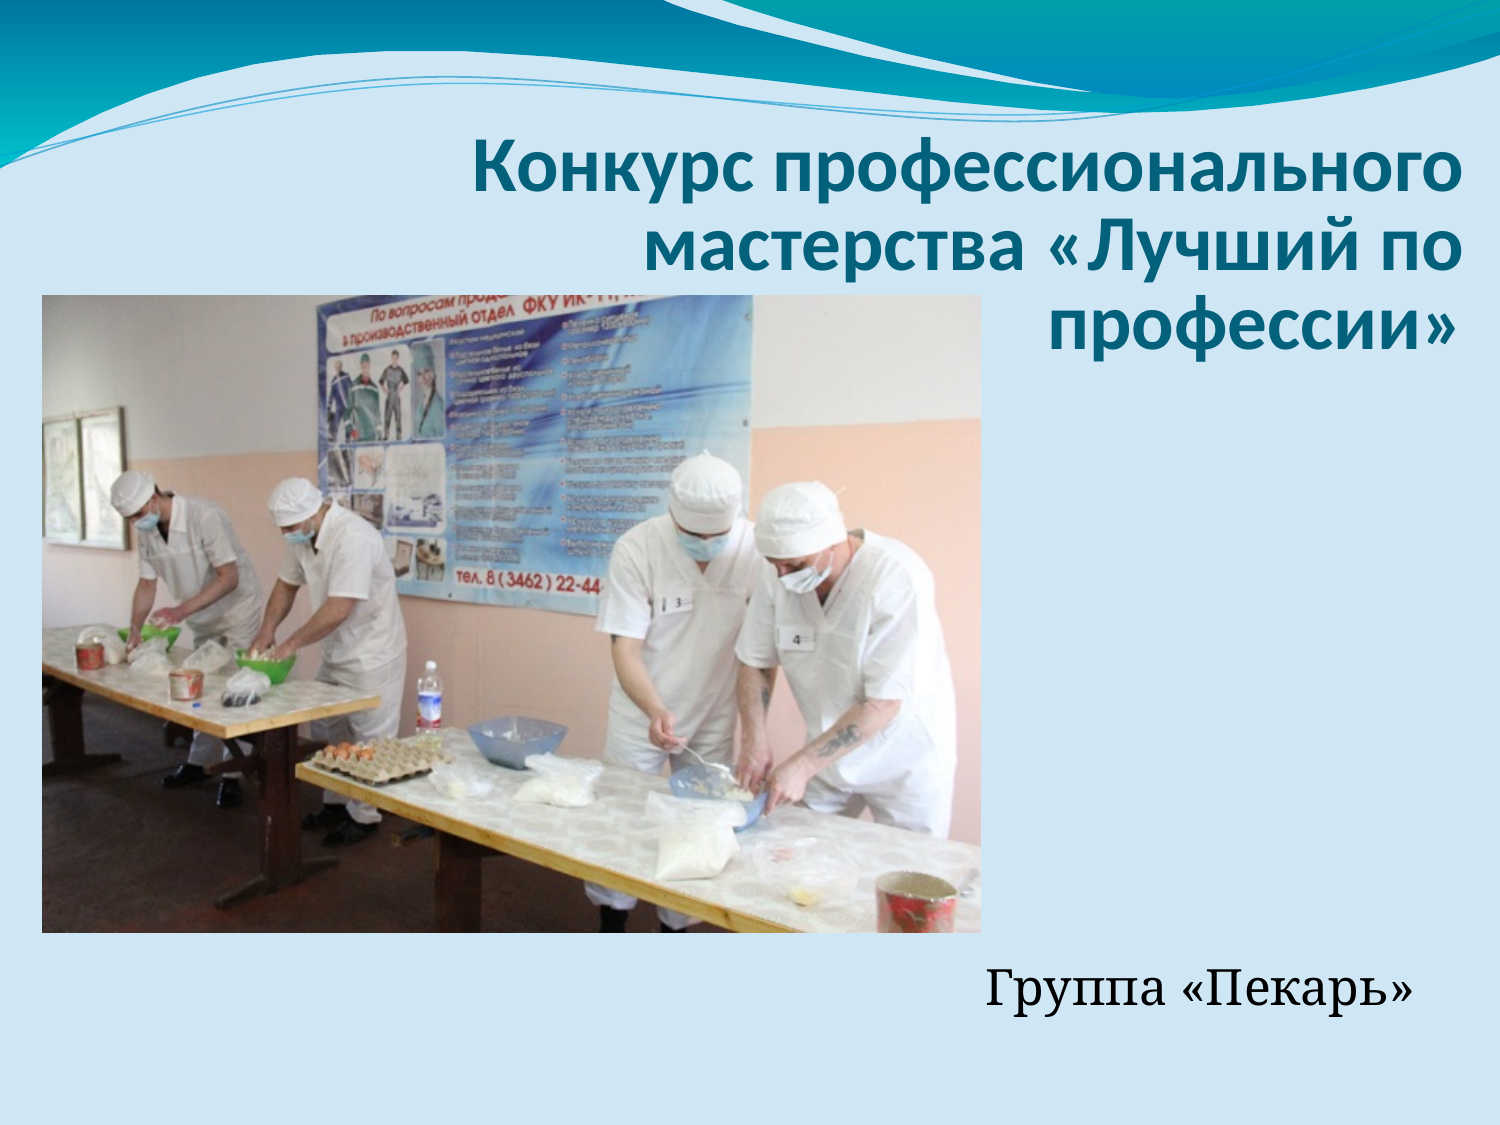

Конкурс профессионального мастерства «Лучший по профессии»
Группа «Пекарь»